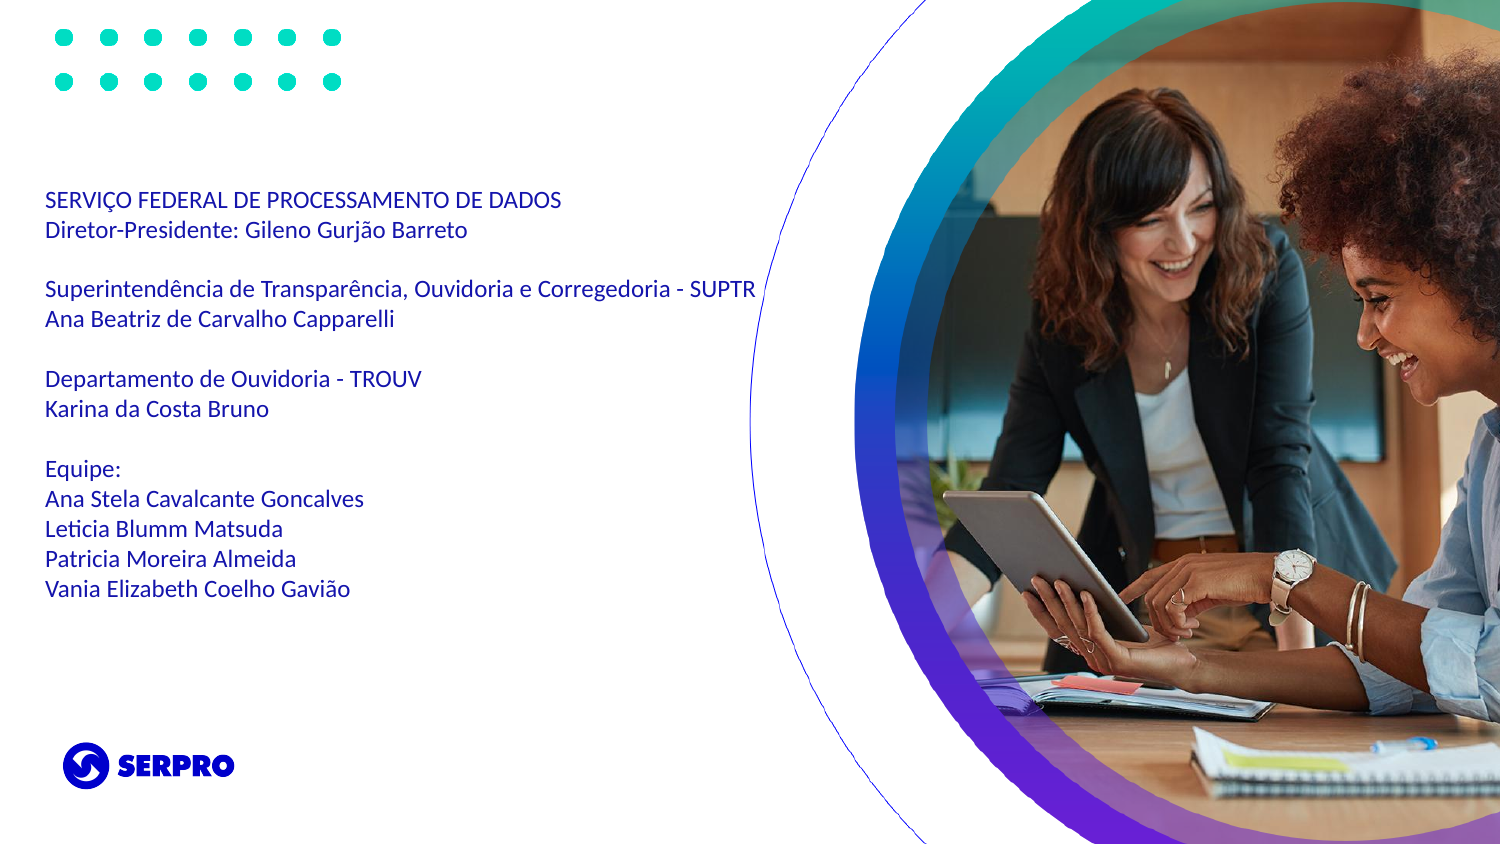

SERVIÇO FEDERAL DE PROCESSAMENTO DE DADOS
Diretor-Presidente: Gileno Gurjão Barreto
Superintendência de Transparência, Ouvidoria e Corregedoria - SUPTR
Ana Beatriz de Carvalho Capparelli
Departamento de Ouvidoria - TROUV
Karina da Costa Bruno
Equipe:
Ana Stela Cavalcante Goncalves
Leticia Blumm Matsuda
Patricia Moreira Almeida
Vania Elizabeth Coelho Gavião